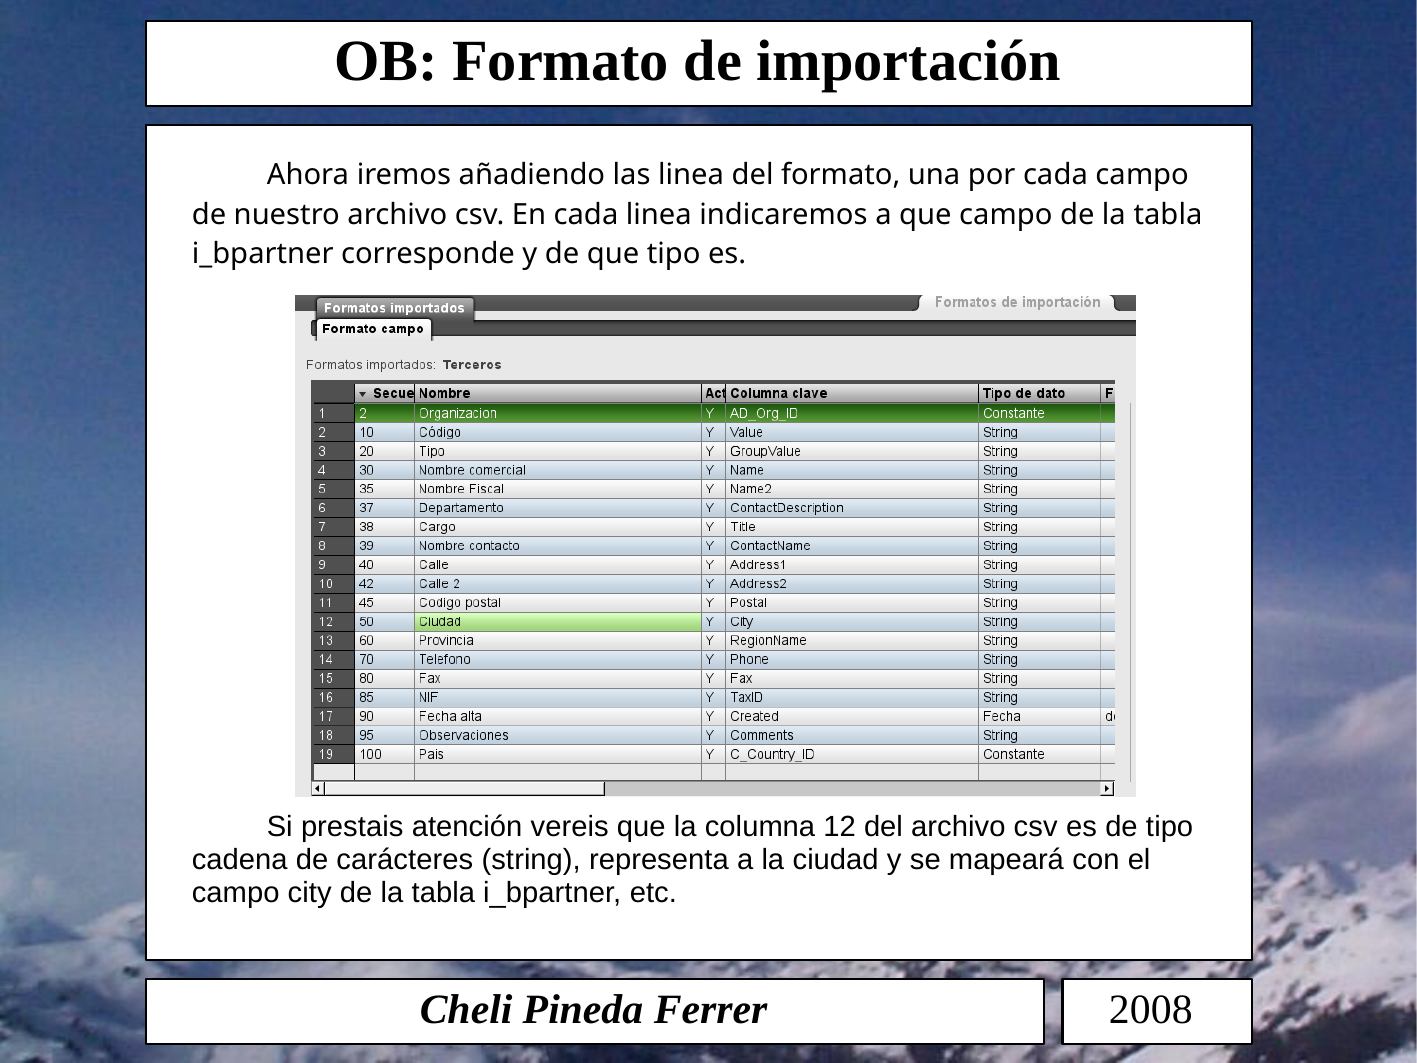

OB: Formato de importación
	Ahora iremos añadiendo las linea del formato, una por cada campo de nuestro archivo csv. En cada linea indicaremos a que campo de la tabla i_bpartner corresponde y de que tipo es.
	Si prestais atención vereis que la columna 12 del archivo csv es de tipo cadena de carácteres (string), representa a la ciudad y se mapeará con el campo city de la tabla i_bpartner, etc.
Cheli Pineda Ferrer
2008